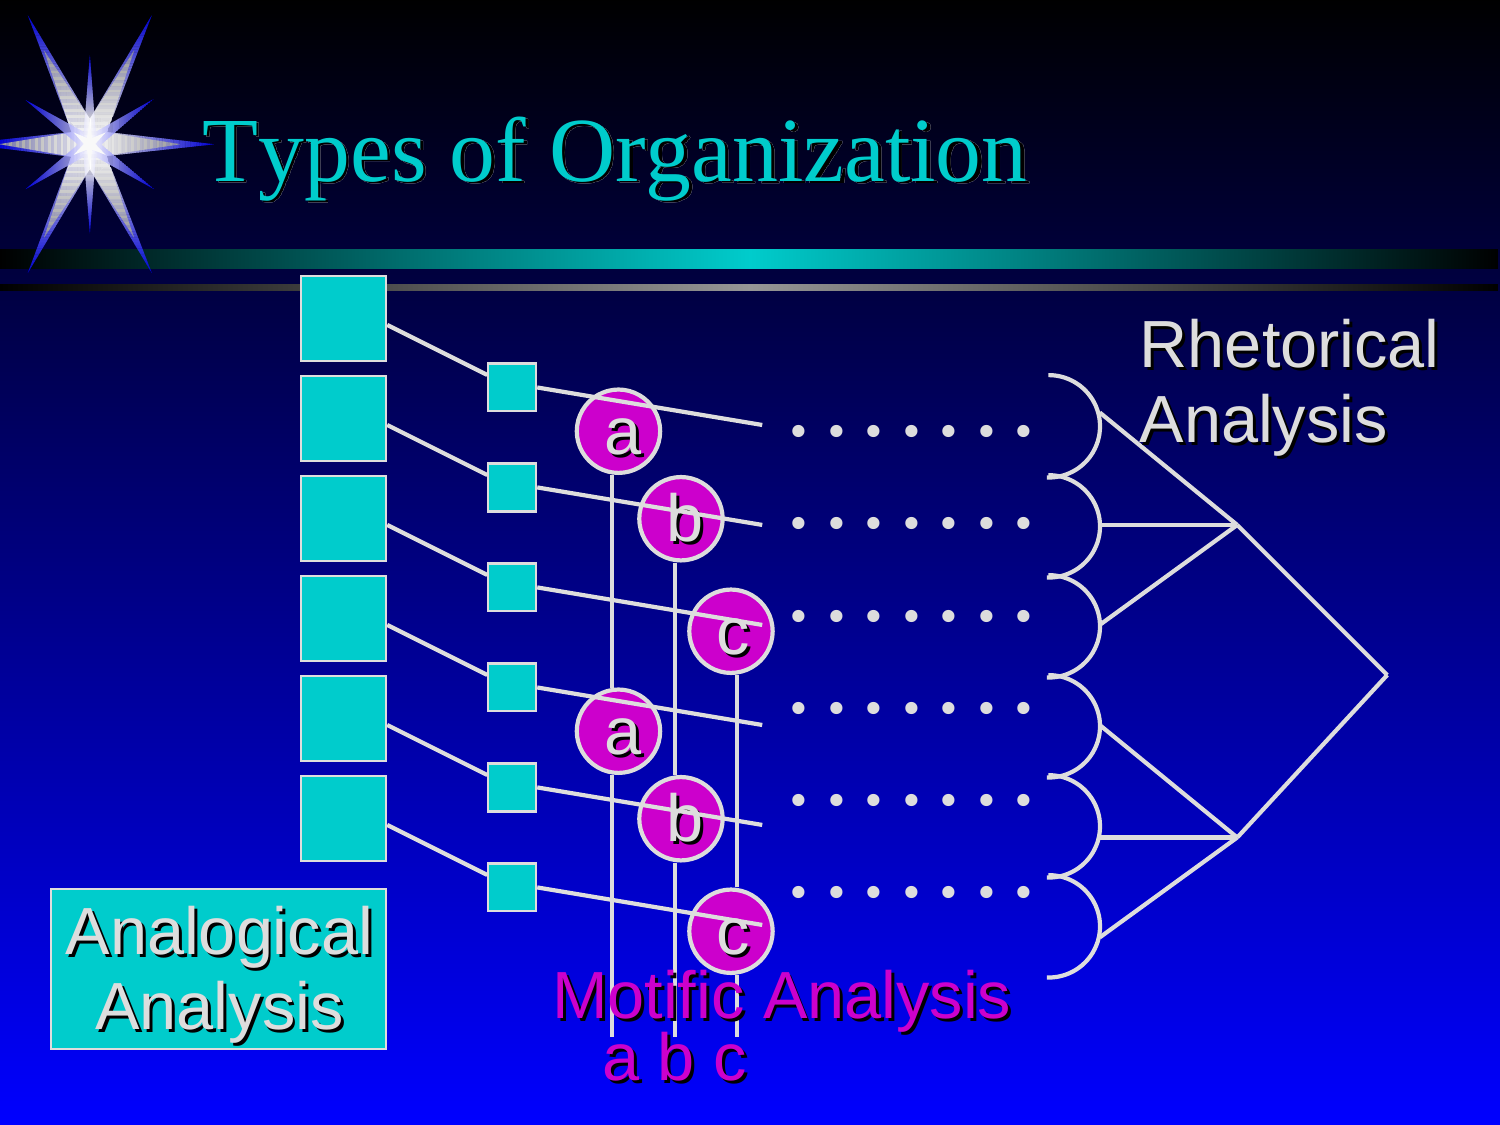

# Types of Organization
Analogical
Analysis
Rhetorical Analysis
. . . . . . .
. . . . . . .
. . . . . . .
. . . . . . .
. . . . . . .
. . . . . . .
a
Motific Analysis
a b c
b
c
a
b
c